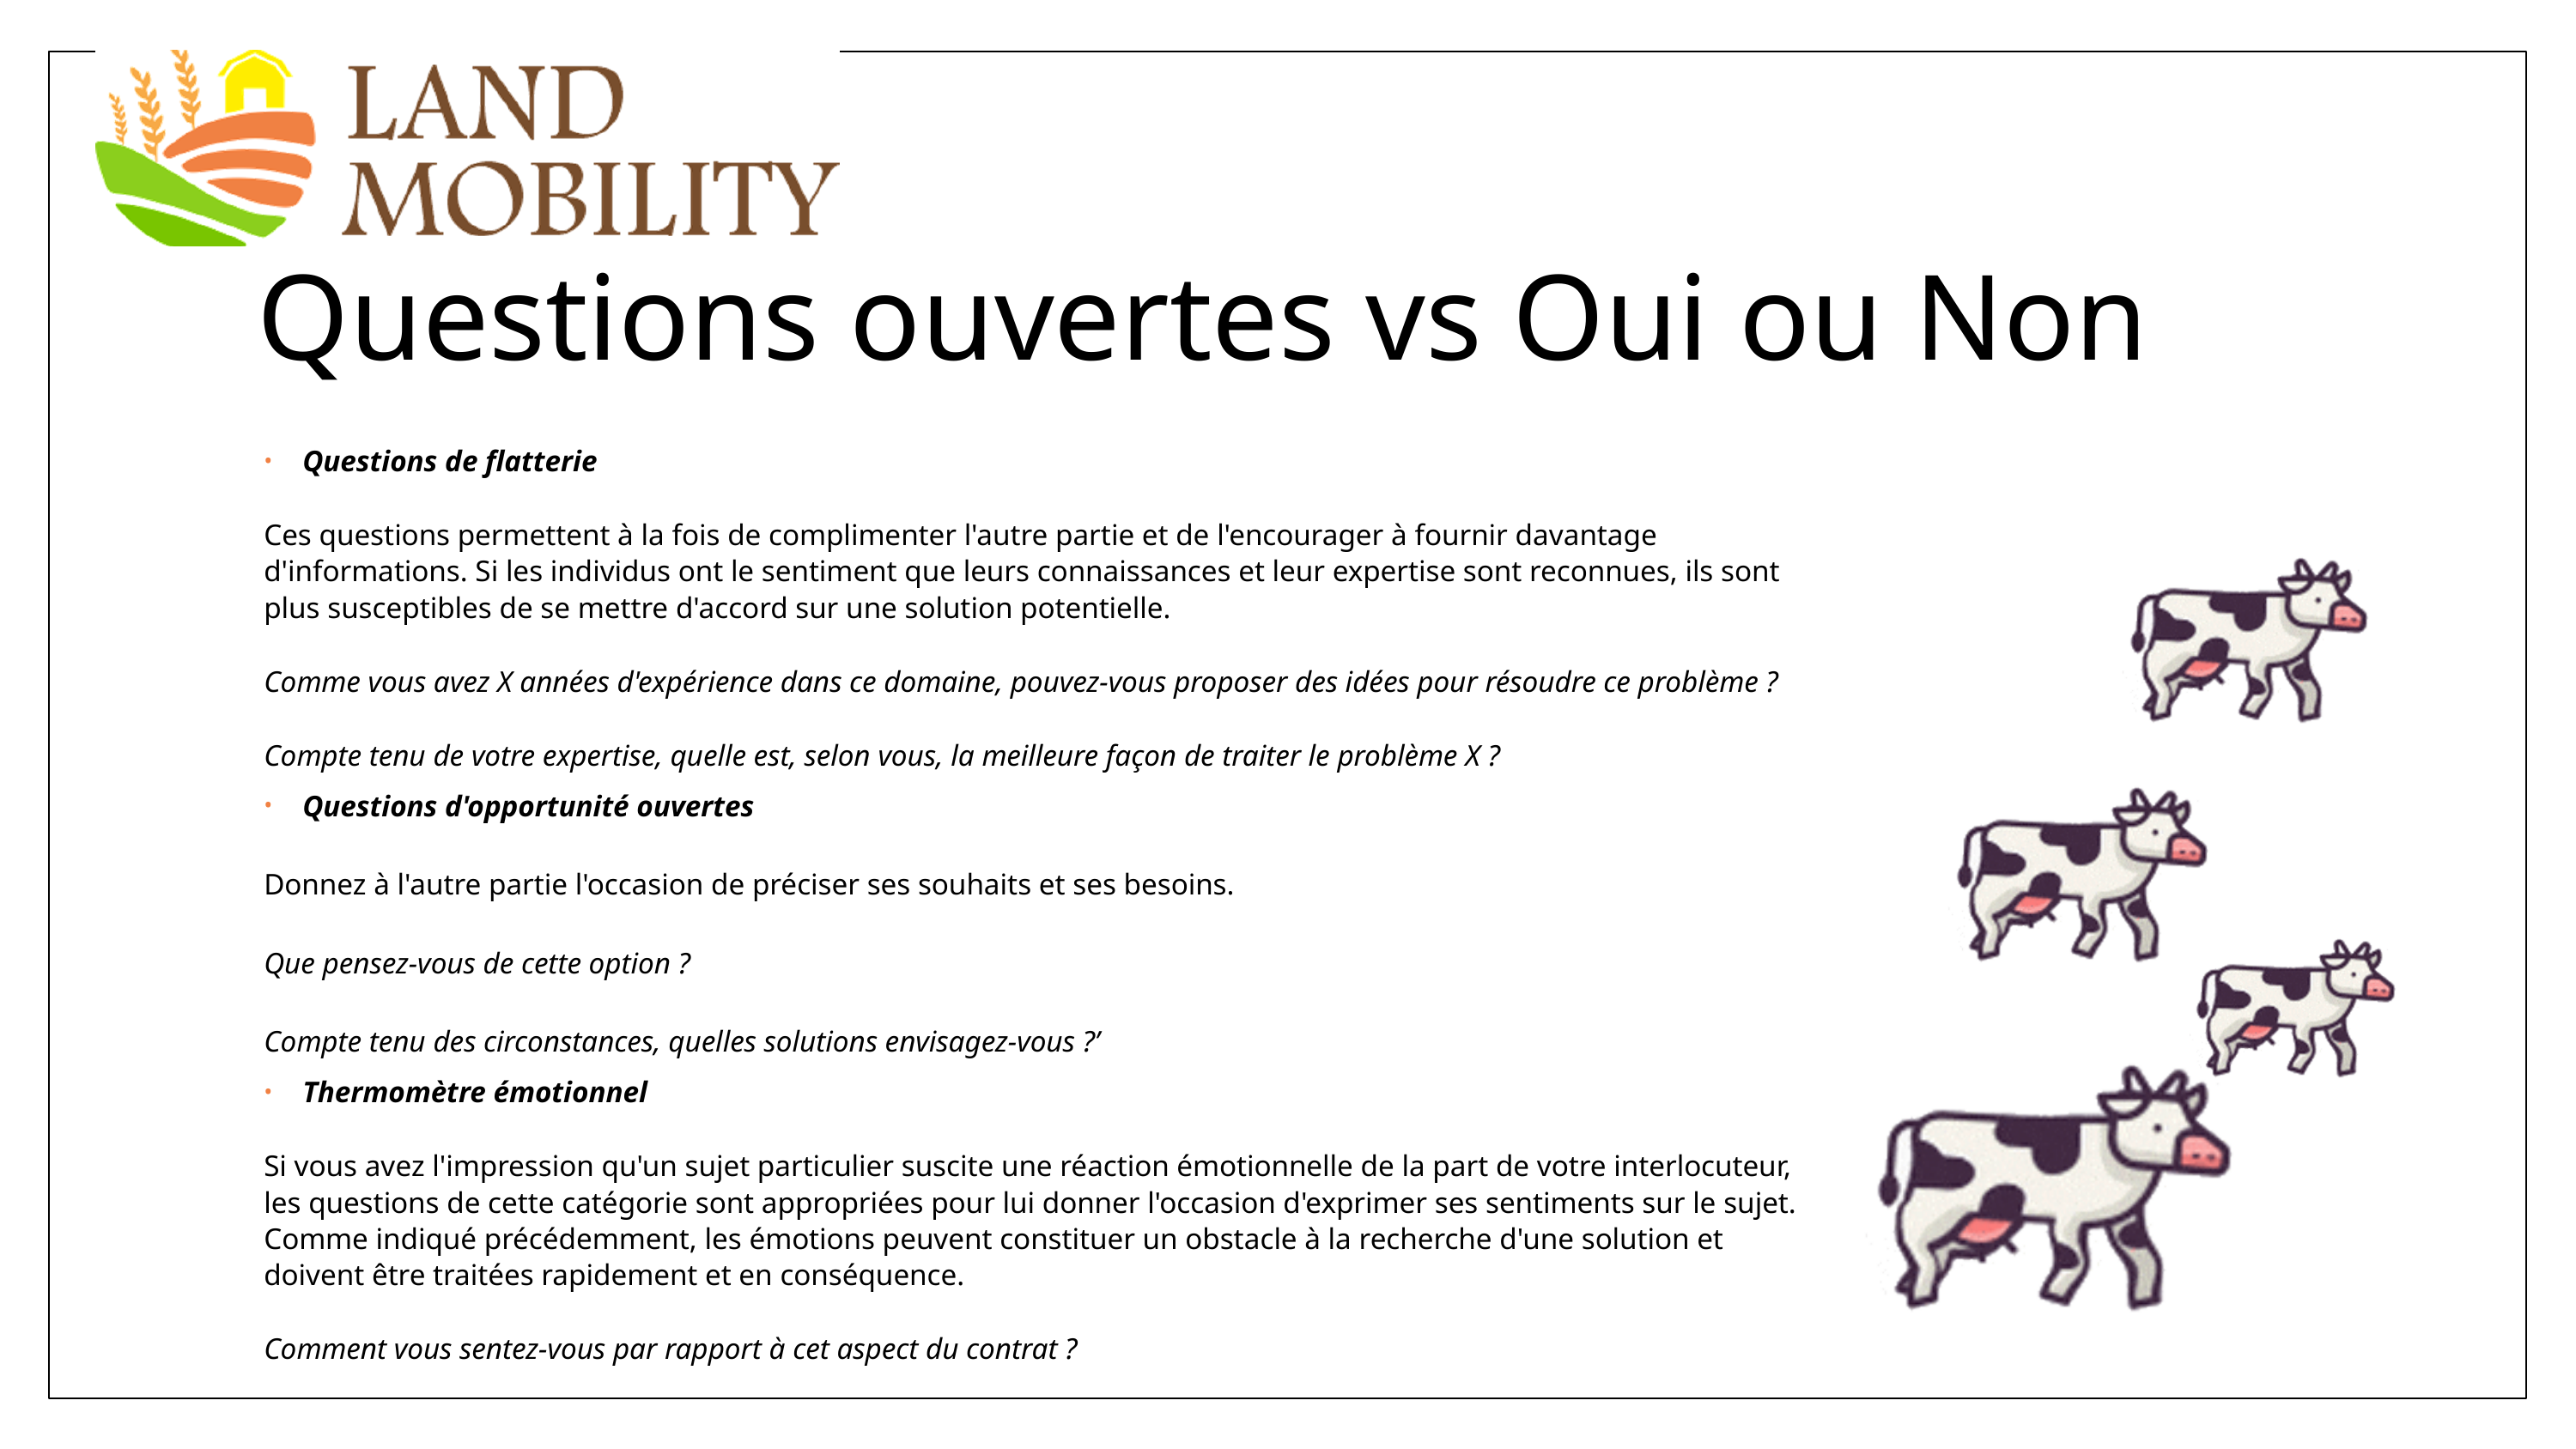

# Questions ouvertes vs Oui ou Non
Questions de flatterie
Ces questions permettent à la fois de complimenter l'autre partie et de l'encourager à fournir davantage d'informations. Si les individus ont le sentiment que leurs connaissances et leur expertise sont reconnues, ils sont plus susceptibles de se mettre d'accord sur une solution potentielle.
Comme vous avez X années d'expérience dans ce domaine, pouvez-vous proposer des idées pour résoudre ce problème ?
Compte tenu de votre expertise, quelle est, selon vous, la meilleure façon de traiter le problème X ?
Questions d'opportunité ouvertes
Donnez à l'autre partie l'occasion de préciser ses souhaits et ses besoins.
Que pensez-vous de cette option ?
Compte tenu des circonstances, quelles solutions envisagez-vous ?’
Thermomètre émotionnel
Si vous avez l'impression qu'un sujet particulier suscite une réaction émotionnelle de la part de votre interlocuteur, les questions de cette catégorie sont appropriées pour lui donner l'occasion d'exprimer ses sentiments sur le sujet. Comme indiqué précédemment, les émotions peuvent constituer un obstacle à la recherche d'une solution et doivent être traitées rapidement et en conséquence.
Comment vous sentez-vous par rapport à cet aspect du contrat ?